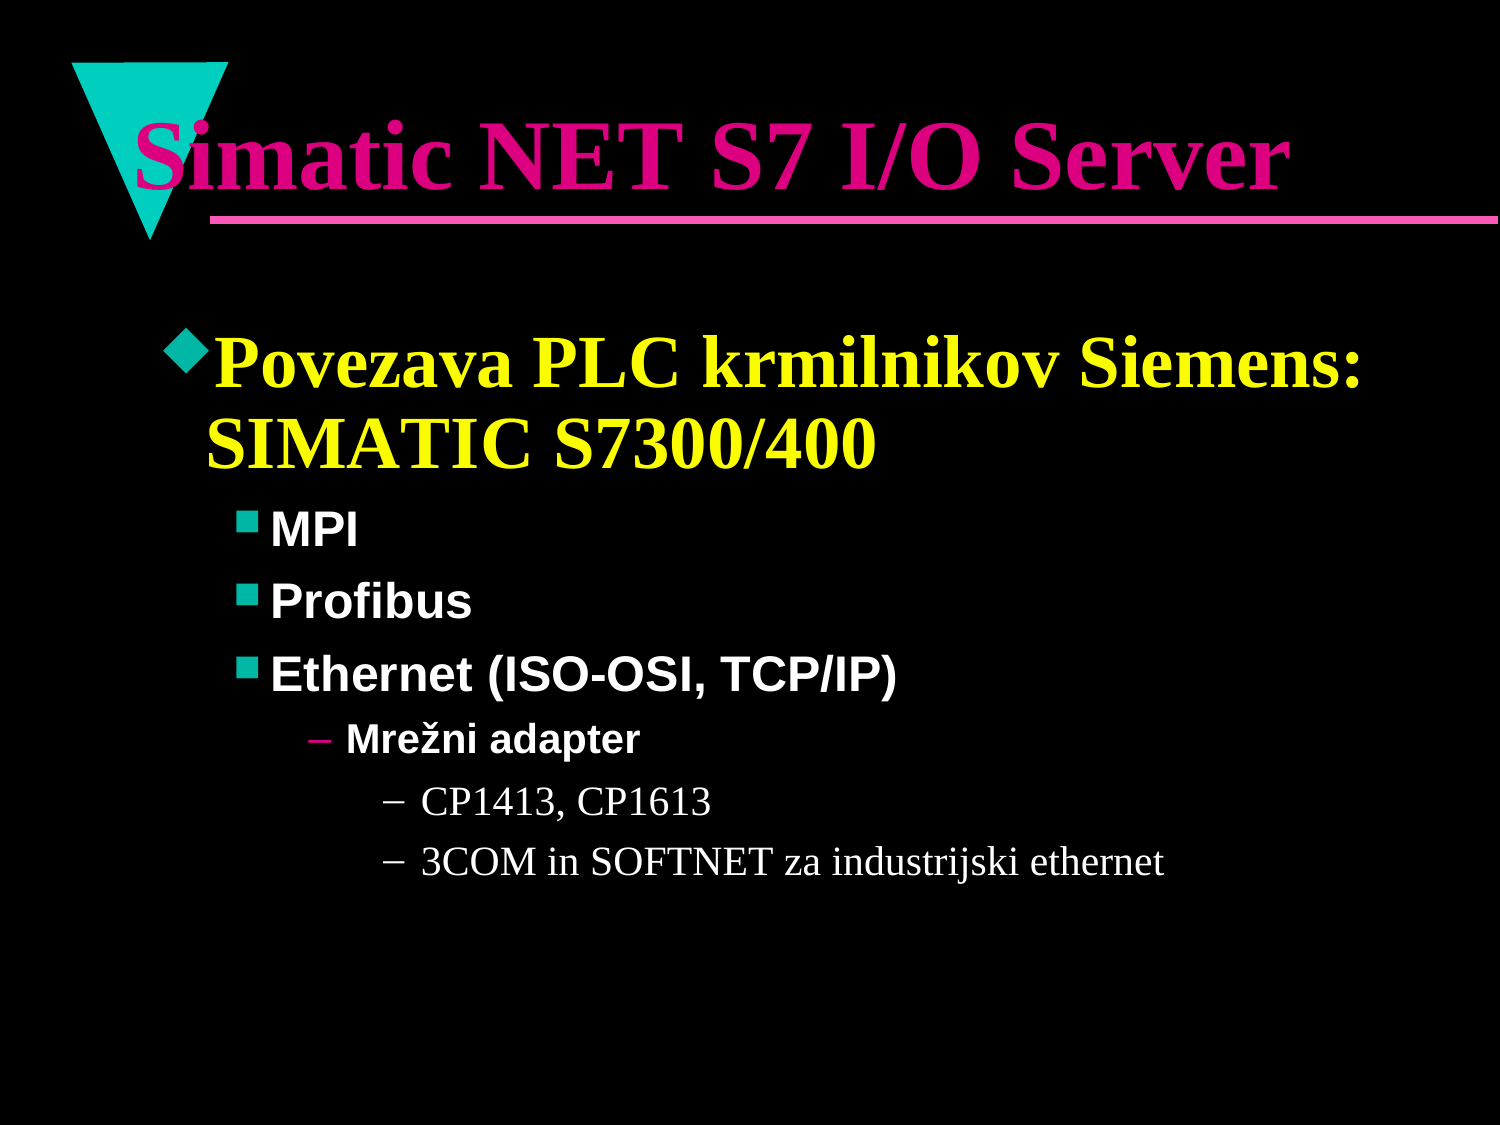

# Simatic NET S7 I/O Server
Povezava PLC krmilnikov Siemens: SIMATIC S7300/400
MPI
Profibus
Ethernet (ISO-OSI, TCP/IP)
Mrežni adapter
CP1413, CP1613
3COM in SOFTNET za industrijski ethernet
RVP2
I/O komunikacija
29